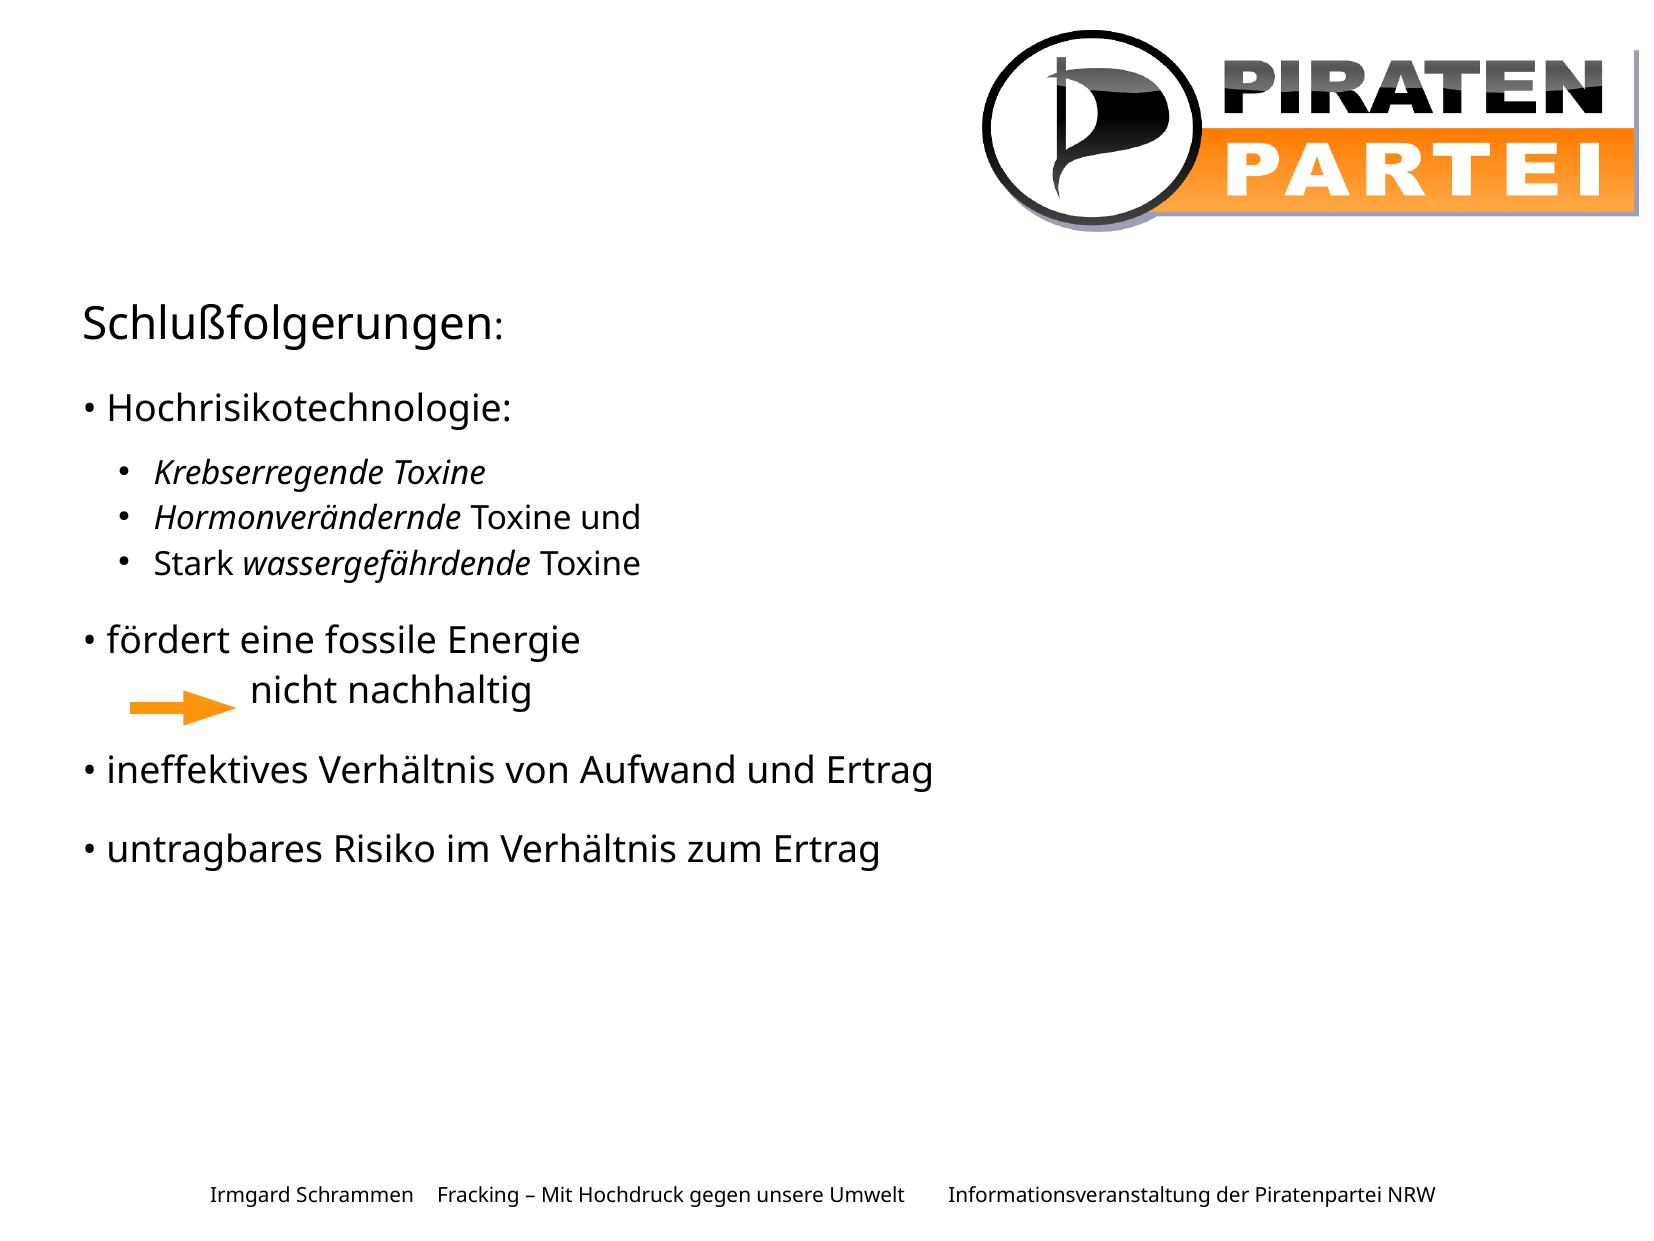

#
Schlußfolgerungen:
• Hochrisikotechnologie:
Krebserregende Toxine
Hormonverändernde Toxine und
Stark wassergefährdende Toxine
• fördert eine fossile Energie
		 nicht nachhaltig
• ineffektives Verhältnis von Aufwand und Ertrag
• untragbares Risiko im Verhältnis zum Ertrag
Irmgard Schrammen	 Fracking – Mit Hochdruck gegen unsere Umwelt 	Informationsveranstaltung der Piratenpartei NRW